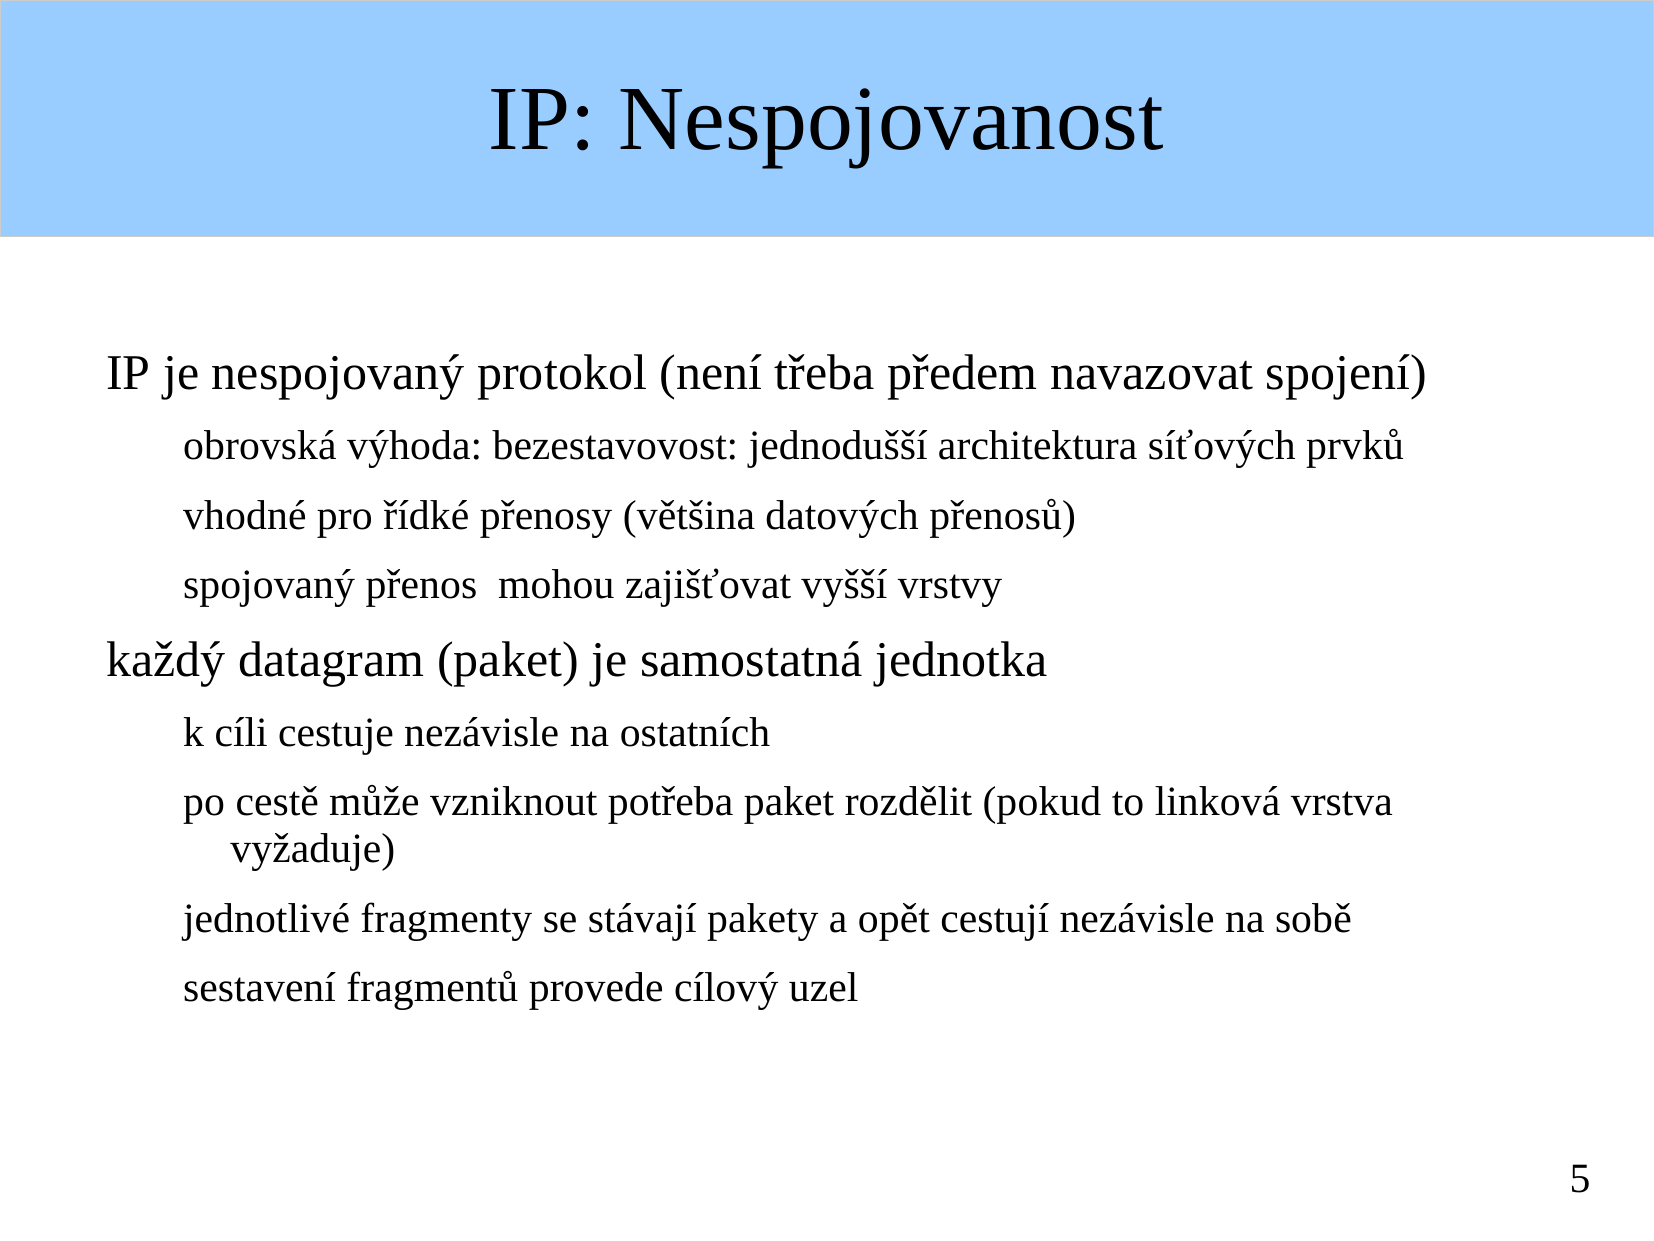

# IP: Nespojovanost
IP je nespojovaný protokol (není třeba předem navazovat spojení)
obrovská výhoda: bezestavovost: jednodušší architektura síťových prvků
vhodné pro řídké přenosy (většina datových přenosů)
spojovaný přenos mohou zajišťovat vyšší vrstvy
každý datagram (paket) je samostatná jednotka
k cíli cestuje nezávisle na ostatních
po cestě může vzniknout potřeba paket rozdělit (pokud to linková vrstva vyžaduje)
jednotlivé fragmenty se stávají pakety a opět cestují nezávisle na sobě
sestavení fragmentů provede cílový uzel